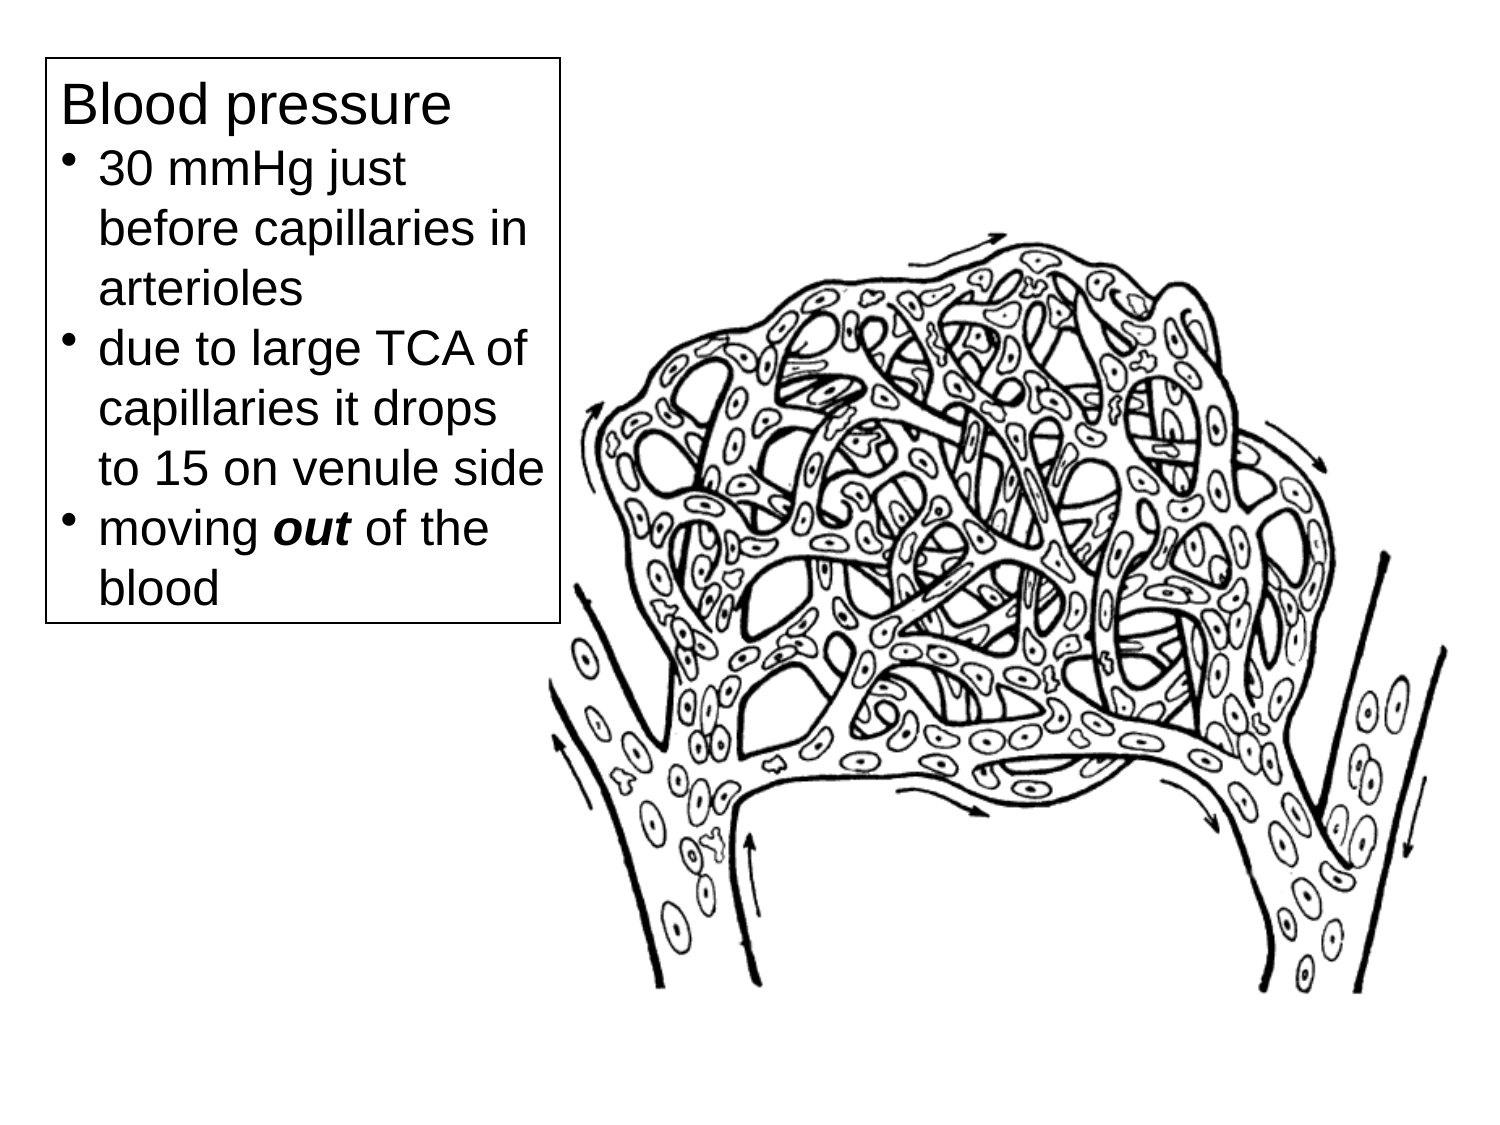

Blood pressure
30 mmHg just before capillaries in arterioles
due to large TCA of capillaries it drops to 15 on venule side
moving out of the blood